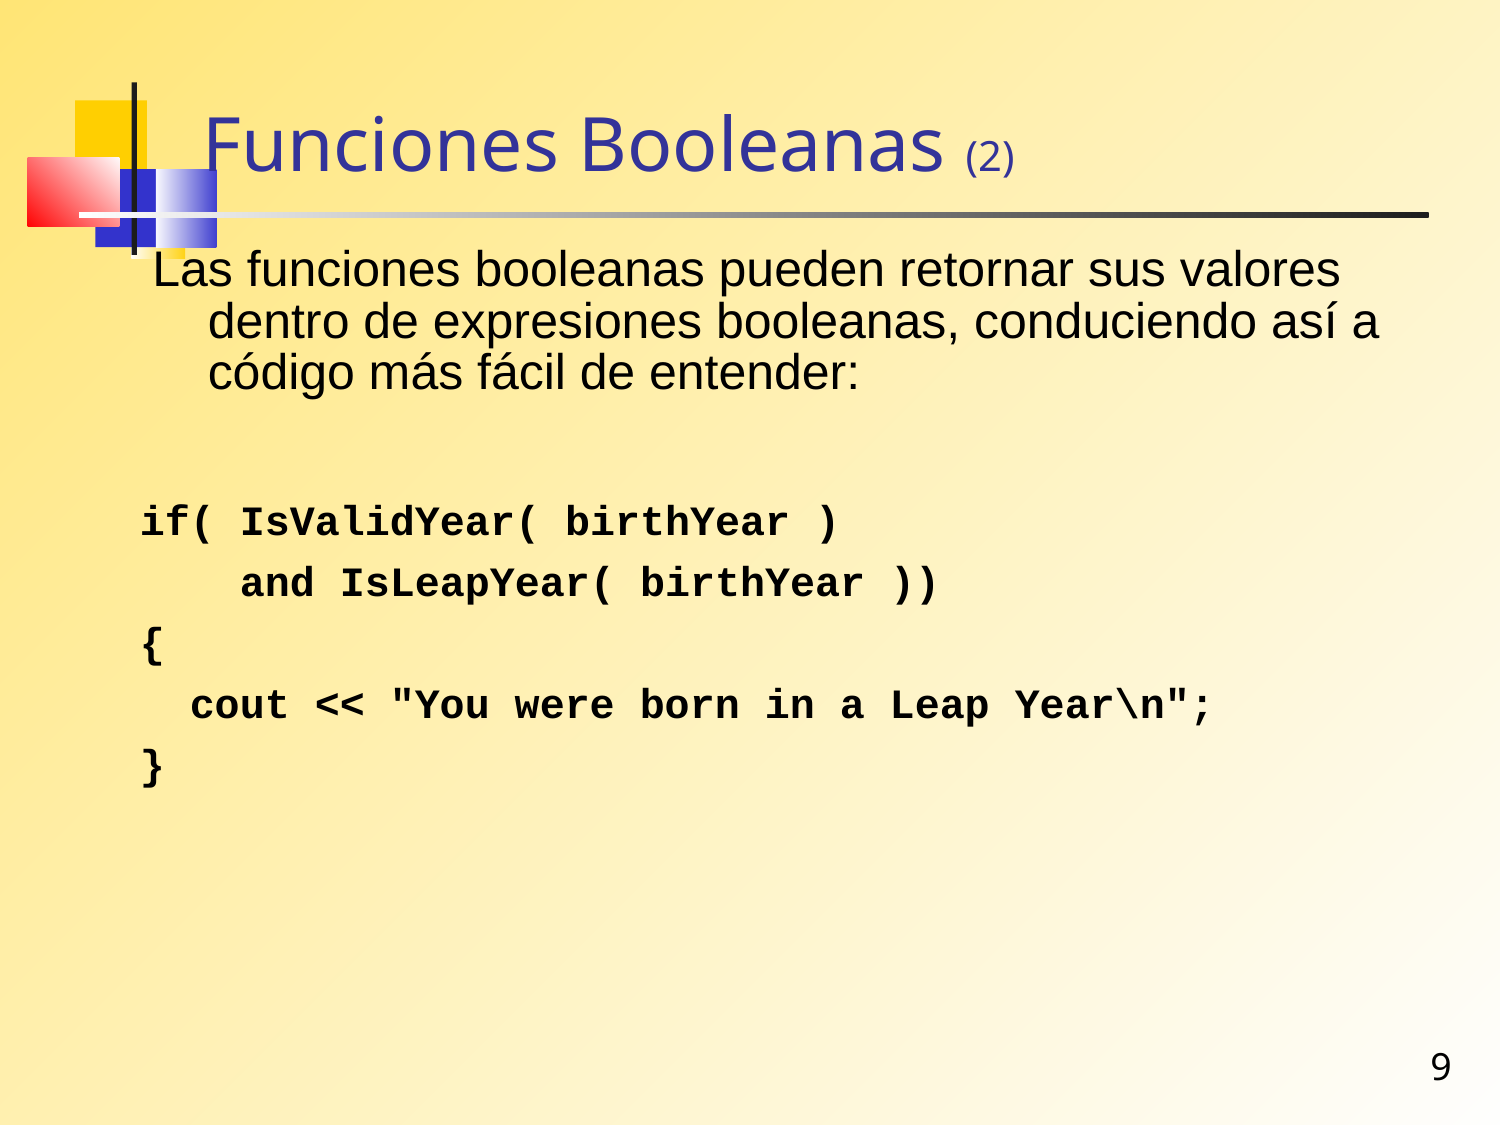

# Funciones Booleanas (2)‏
Las funciones booleanas pueden retornar sus valores dentro de expresiones booleanas, conduciendo así a código más fácil de entender:
if( IsValidYear( birthYear )‏
 and IsLeapYear( birthYear ))‏
{
 cout << "You were born in a Leap Year\n";
}
9